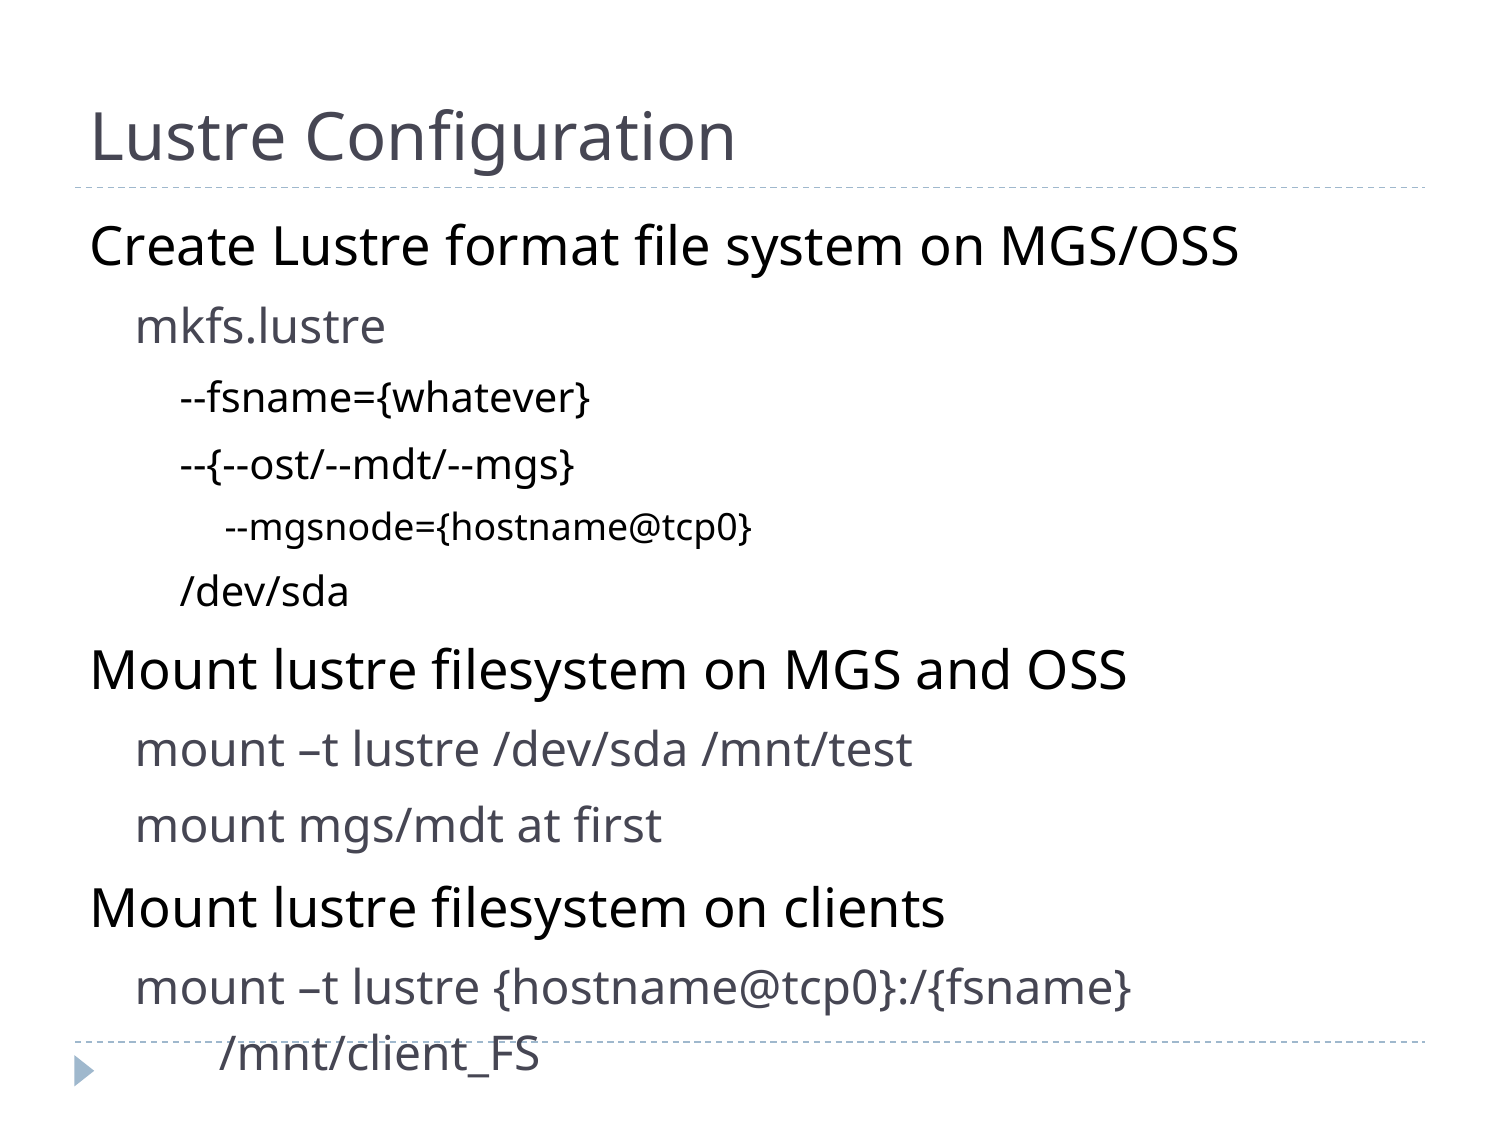

# Lustre Configuration
Create Lustre format file system on MGS/OSS
mkfs.lustre
--fsname={whatever}
--{--ost/--mdt/--mgs}
--mgsnode={hostname@tcp0}
/dev/sda
Mount lustre filesystem on MGS and OSS
mount –t lustre /dev/sda /mnt/test
mount mgs/mdt at first
Mount lustre filesystem on clients
mount –t lustre {hostname@tcp0}:/{fsname} /mnt/client_FS